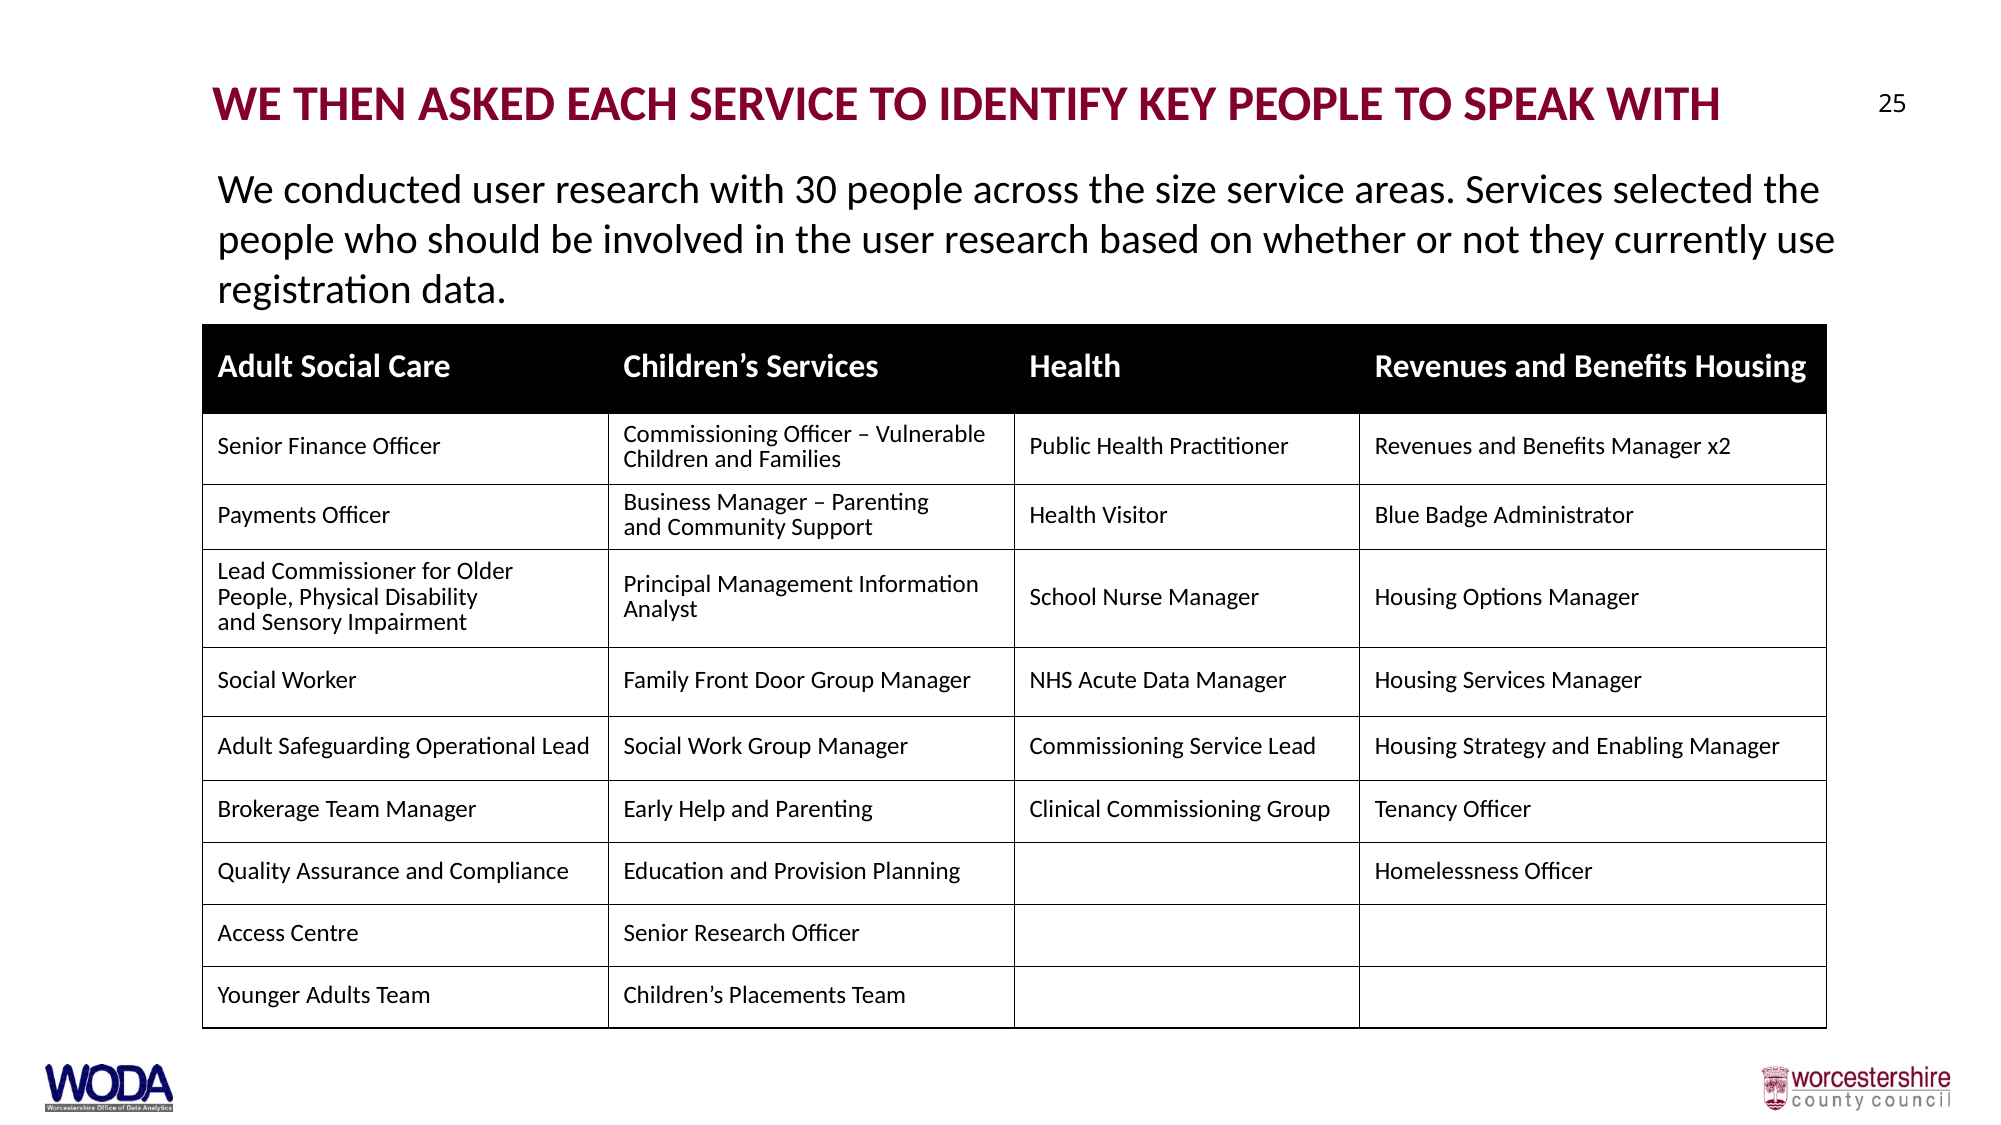

# WE THEN ASKED EACH SERVICE TO IDENTIFY KEY PEOPLE TO SPEAK WITH
We conducted user research with 30 people across the size service areas. Services selected the people who should be involved in the user research based on whether or not they currently use registration data.
| Adult Social Care | Children’s Services | Health | Revenues and Benefits Housing |
| --- | --- | --- | --- |
| Senior Finance Officer | Commissioning Officer – Vulnerable Children and Families | Public Health Practitioner | Revenues and Benefits Manager x2 |
| Payments Officer | Business Manager – Parenting and Community Support | Health Visitor | Blue Badge Administrator |
| Lead Commissioner for Older People, Physical Disability and Sensory Impairment | Principal Management Information Analyst | School Nurse Manager | Housing Options Manager |
| Social Worker | Family Front Door Group Manager | NHS Acute Data Manager | Housing Services Manager |
| Adult Safeguarding Operational Lead | Social Work Group Manager | Commissioning Service Lead | Housing Strategy and Enabling Manager |
| Brokerage Team Manager | Early Help and Parenting | Clinical Commissioning Group | Tenancy Officer |
| Quality Assurance and Compliance | Education and Provision Planning | | Homelessness Officer |
| Access Centre | Senior Research Officer | | |
| Younger Adults Team | Children’s Placements Team | | |